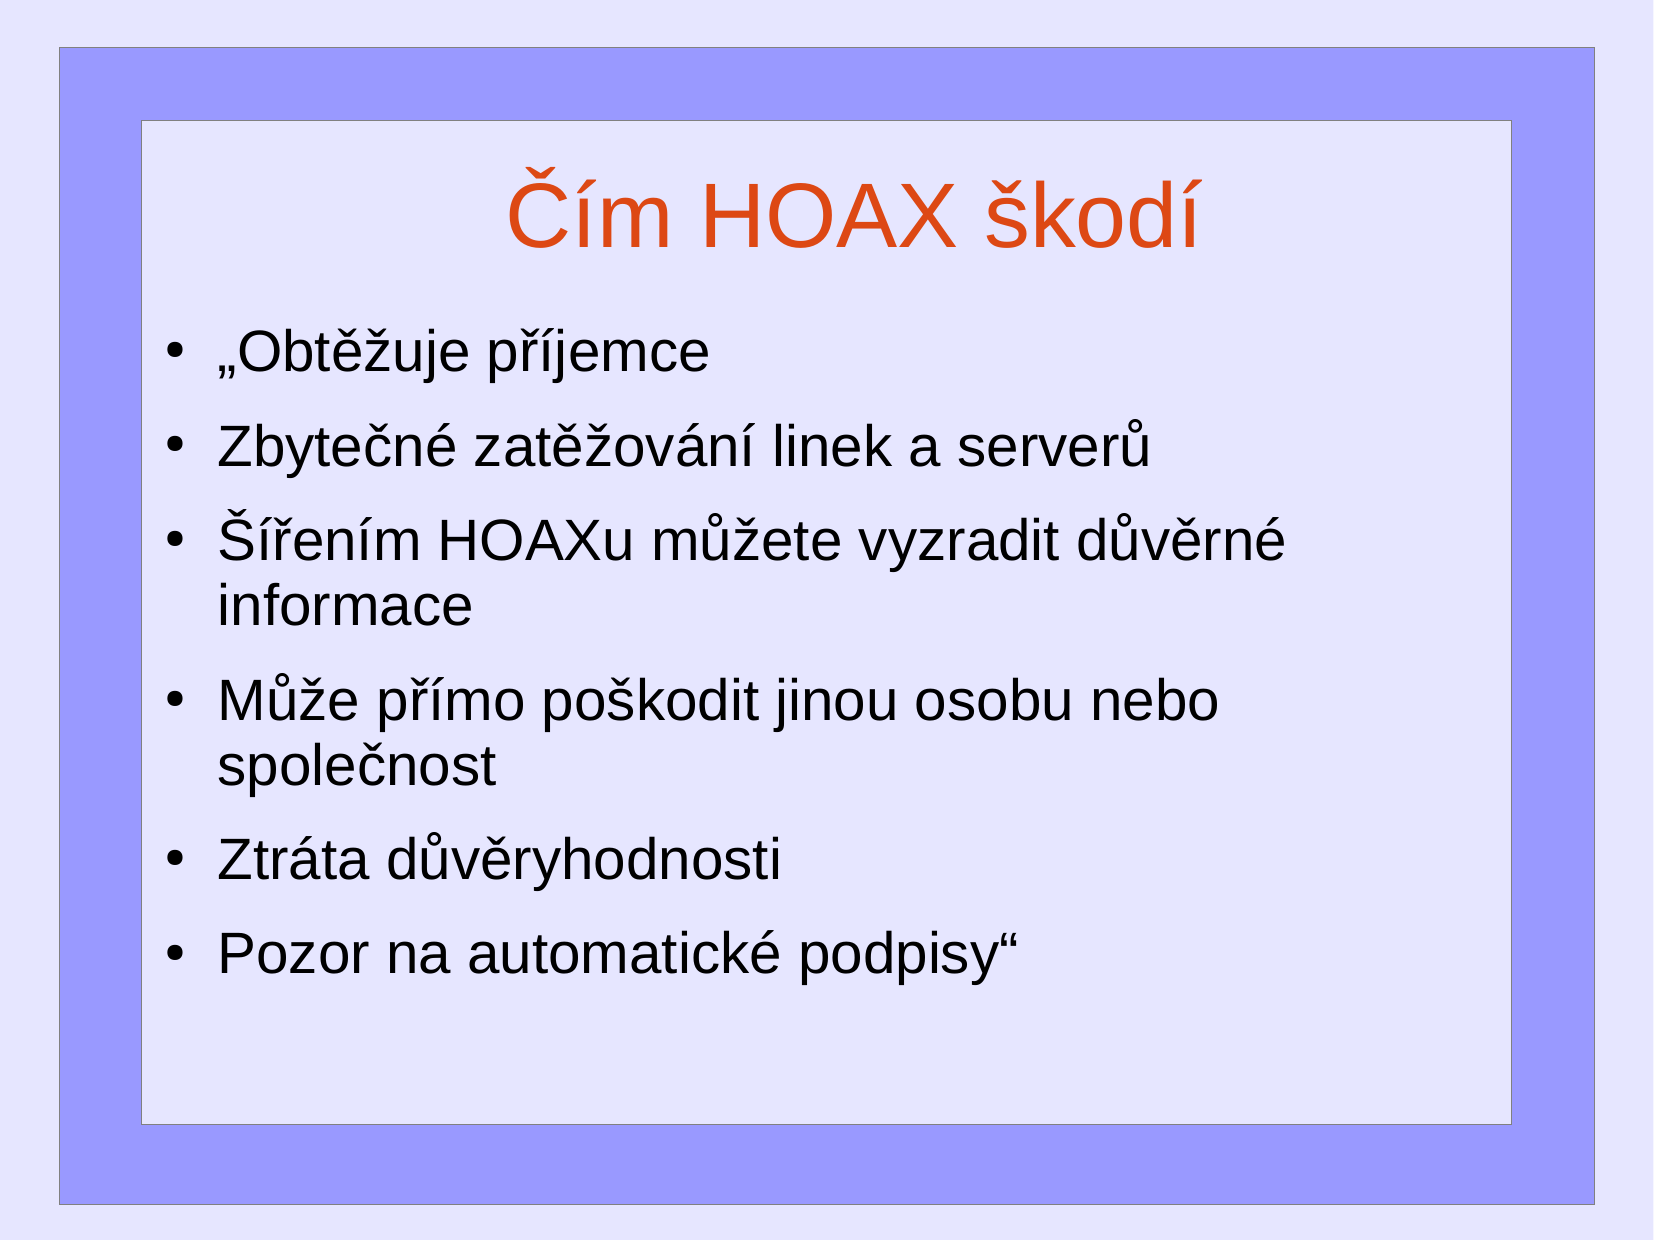

Čím HOAX škodí
#
„Obtěžuje příjemce
Zbytečné zatěžování linek a serverů
Šířením HOAXu můžete vyzradit důvěrné informace
Může přímo poškodit jinou osobu nebo společnost
Ztráta důvěryhodnosti
Pozor na automatické podpisy“